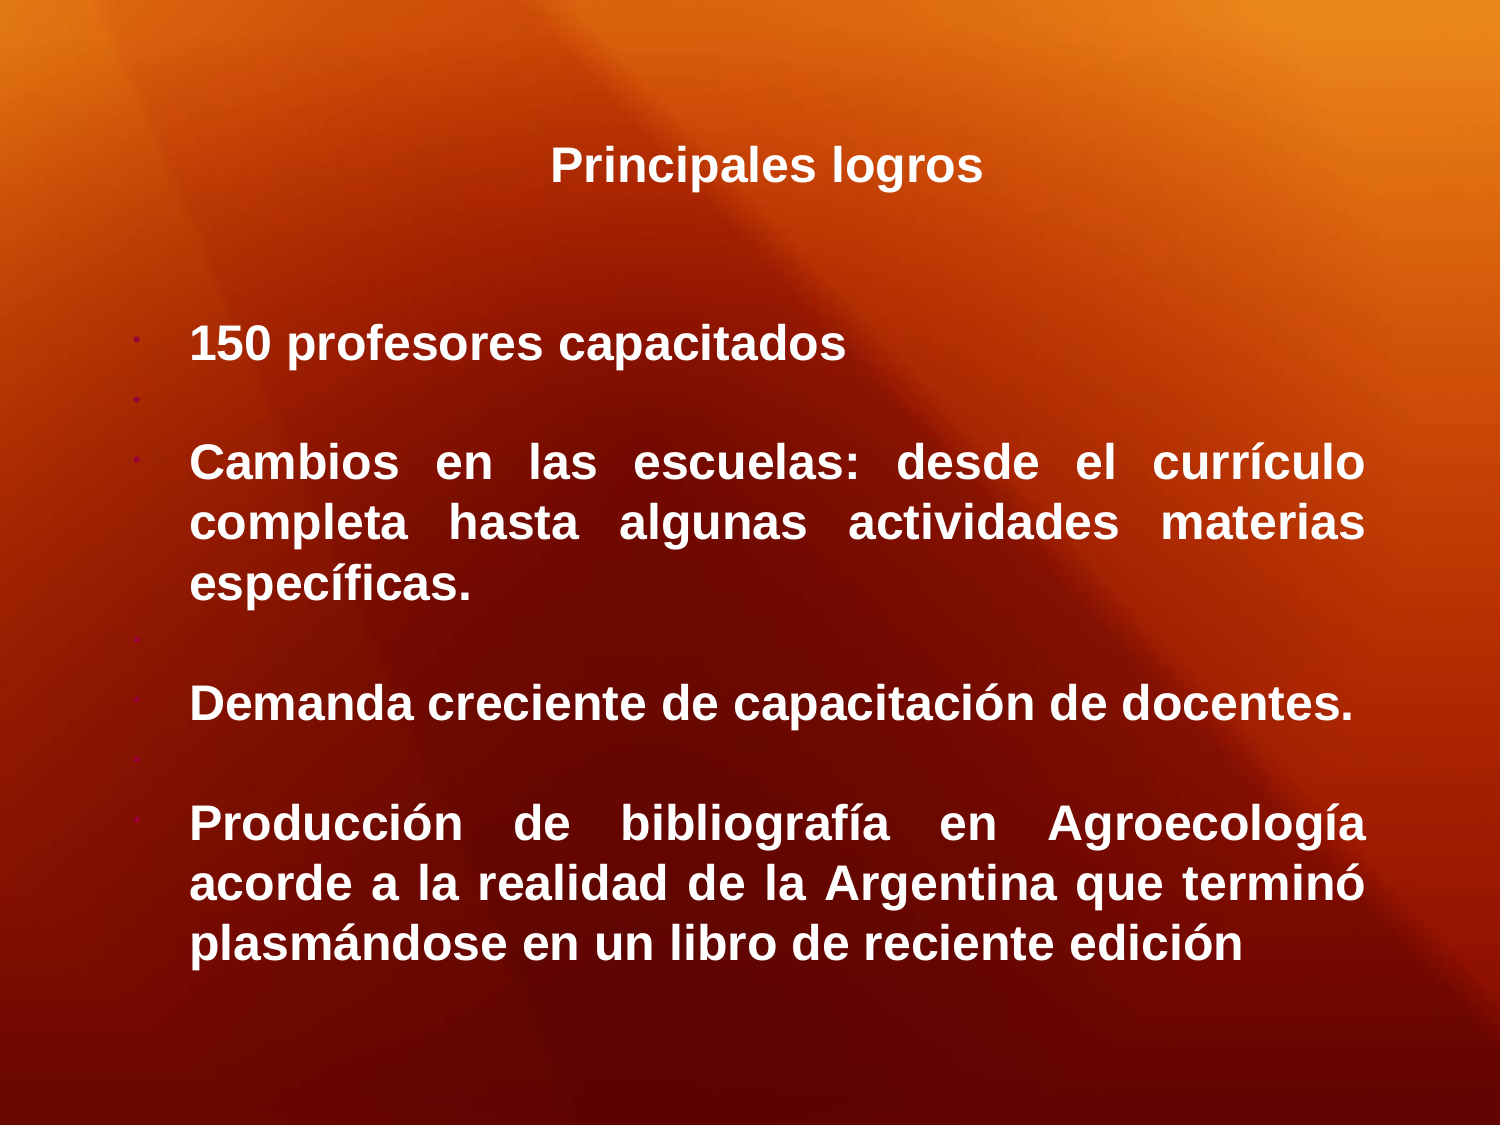

Principales logros
150 profesores capacitados
Cambios en las escuelas: desde el currículo completa hasta algunas actividades materias específicas.
Demanda creciente de capacitación de docentes.
Producción de bibliografía en Agroecología acorde a la realidad de la Argentina que terminó plasmándose en un libro de reciente edición